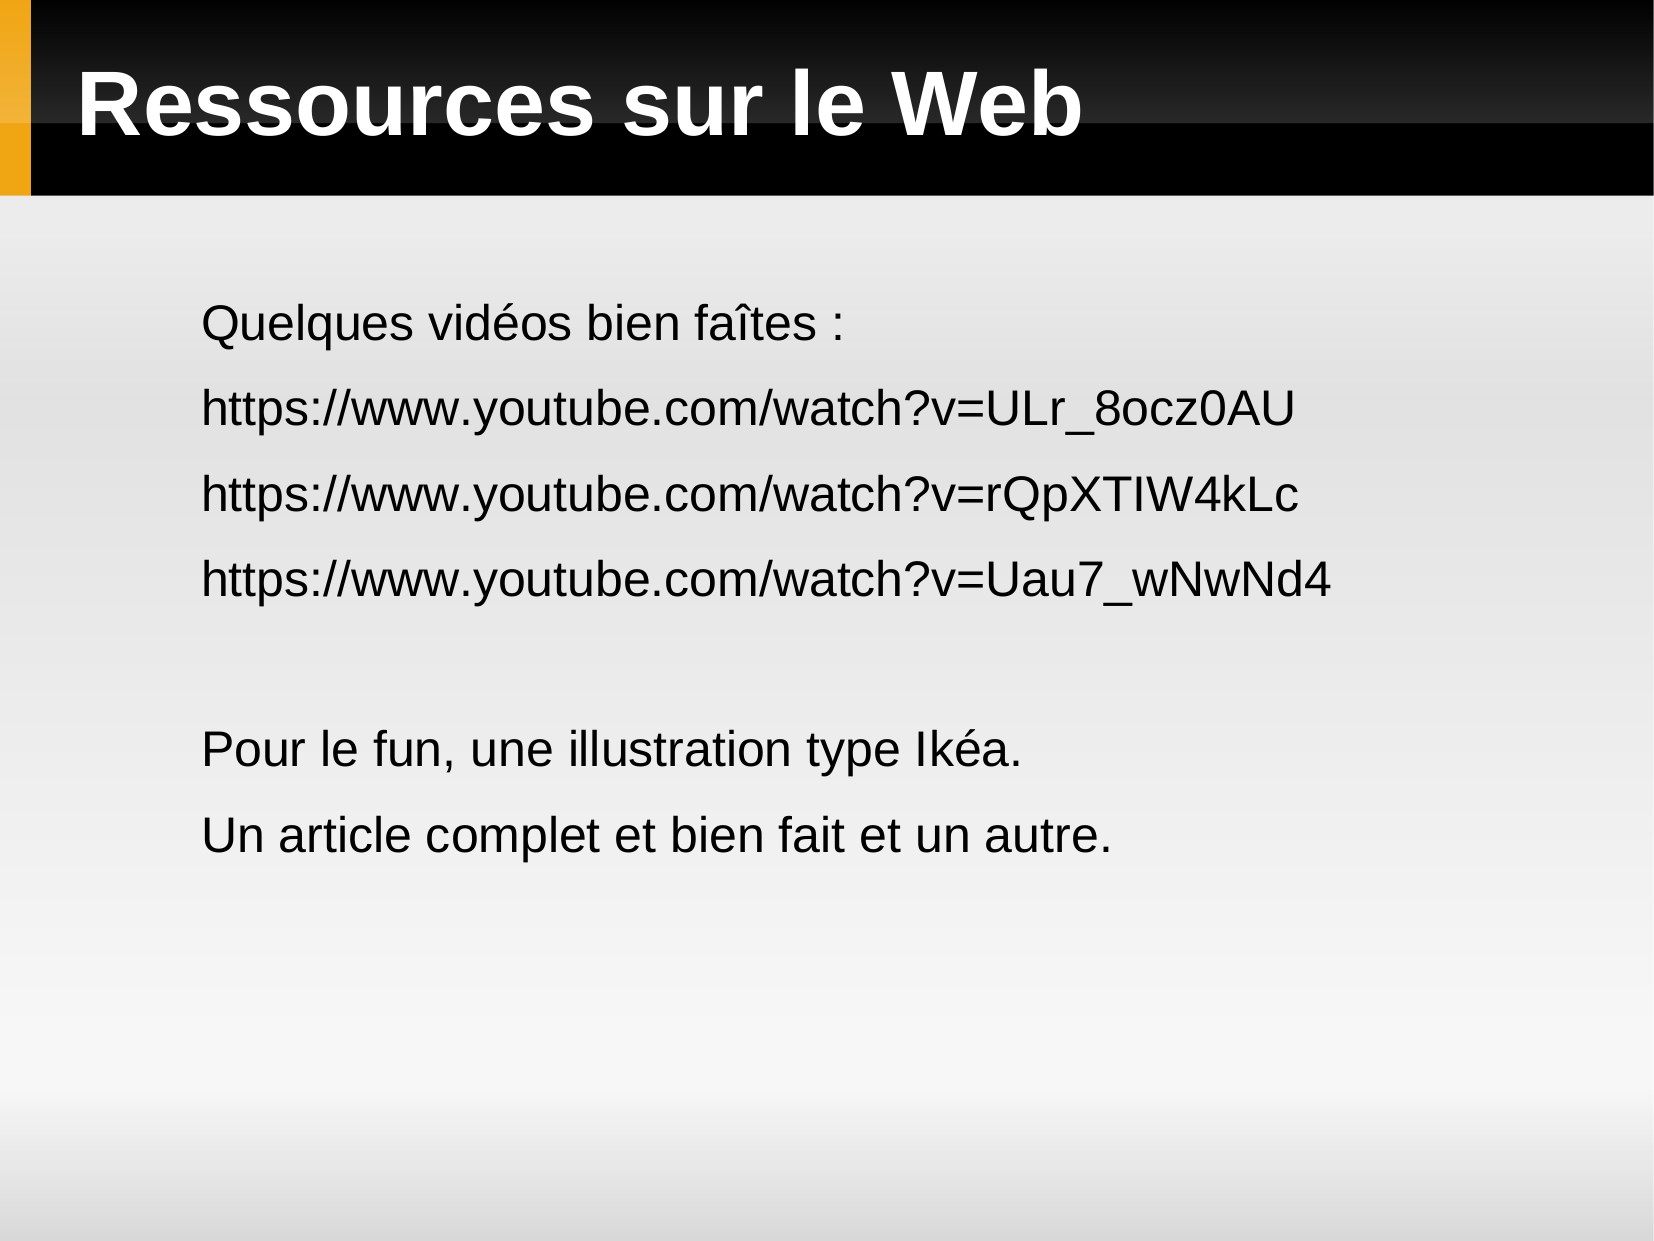

Ressources sur le Web
# Quelques vidéos bien faîtes :
https://www.youtube.com/watch?v=ULr_8ocz0AU
https://www.youtube.com/watch?v=rQpXTIW4kLc
https://www.youtube.com/watch?v=Uau7_wNwNd4
Pour le fun, une illustration type Ikéa.
Un article complet et bien fait et un autre.